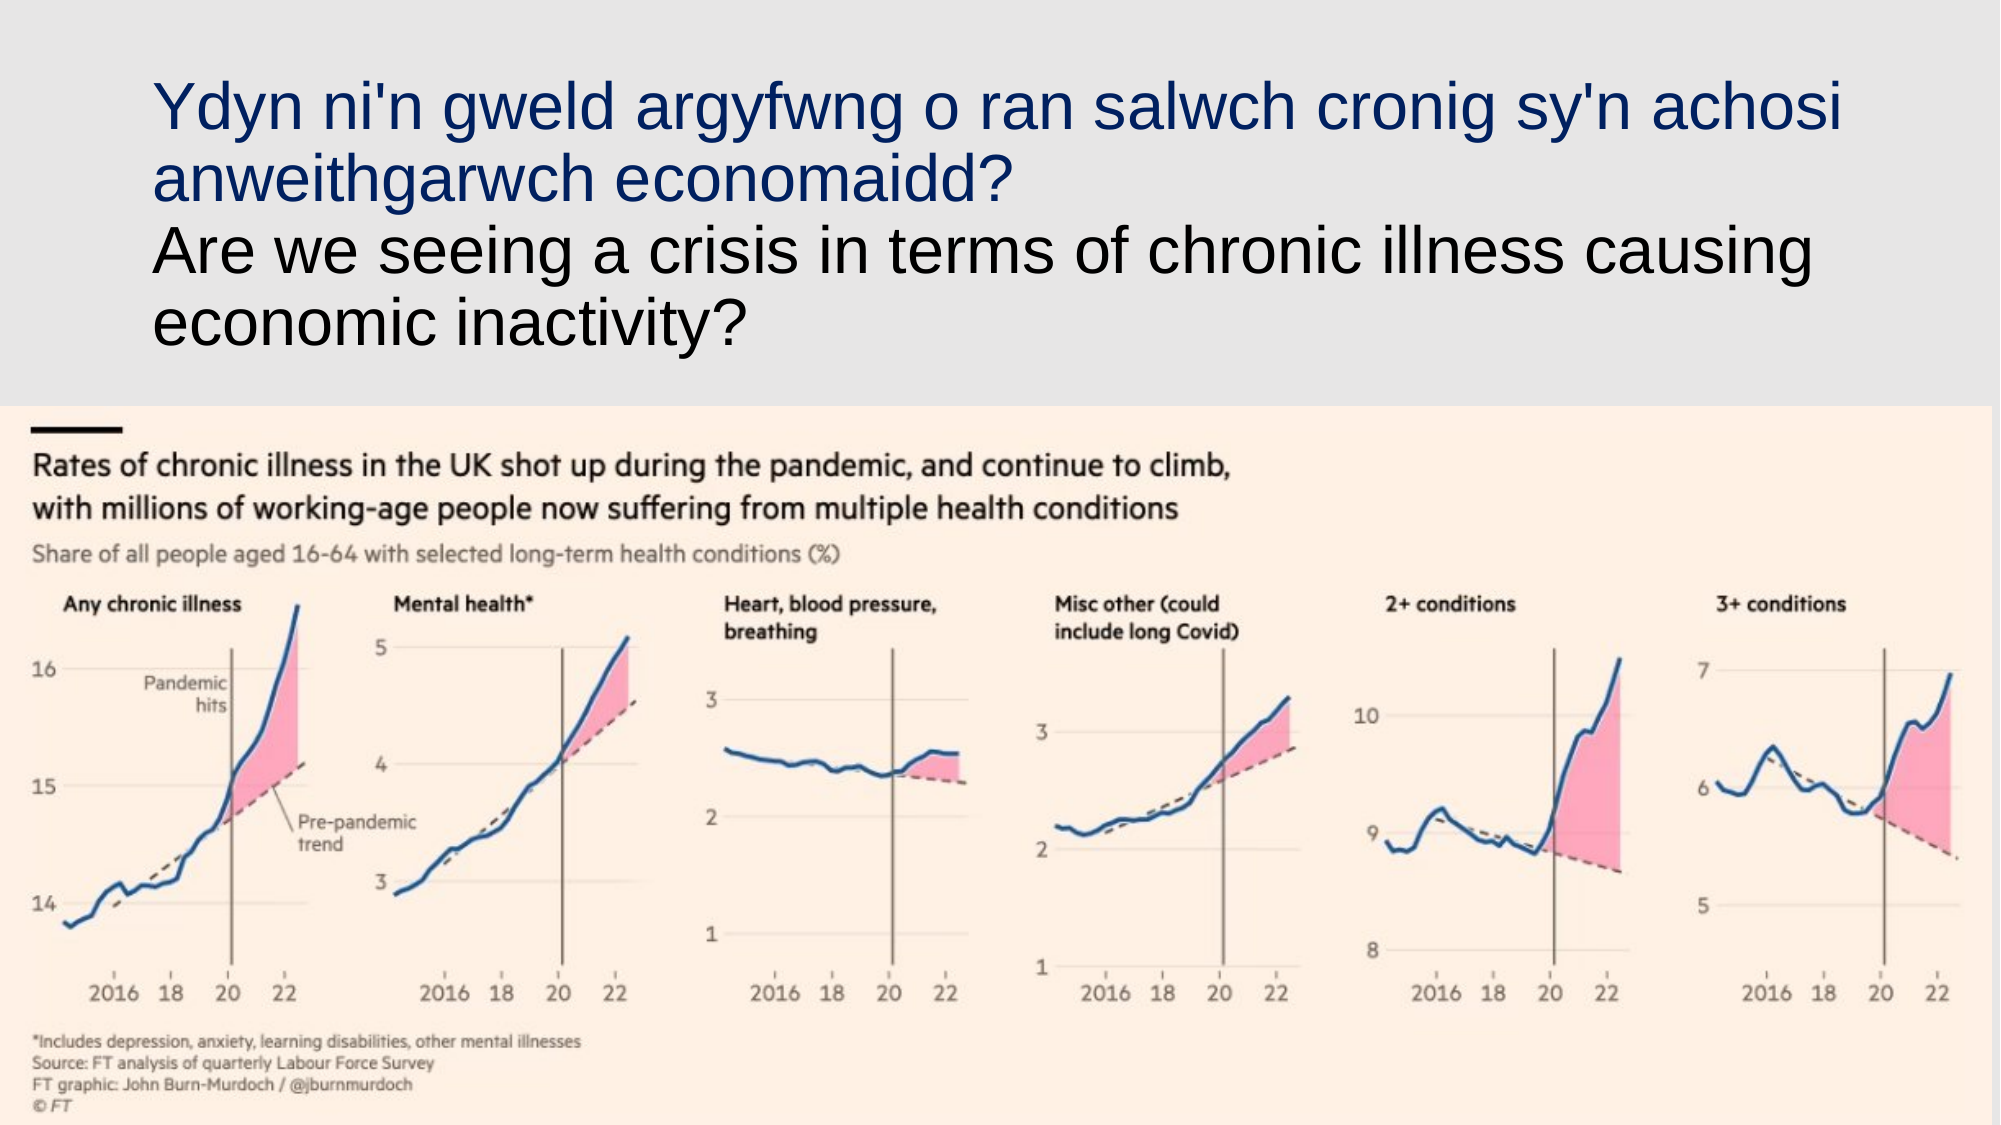

# Ydyn ni'n gweld argyfwng o ran salwch cronig sy'n achosi anweithgarwch economaidd? Are we seeing a crisis in terms of chronic illness causing economic inactivity?